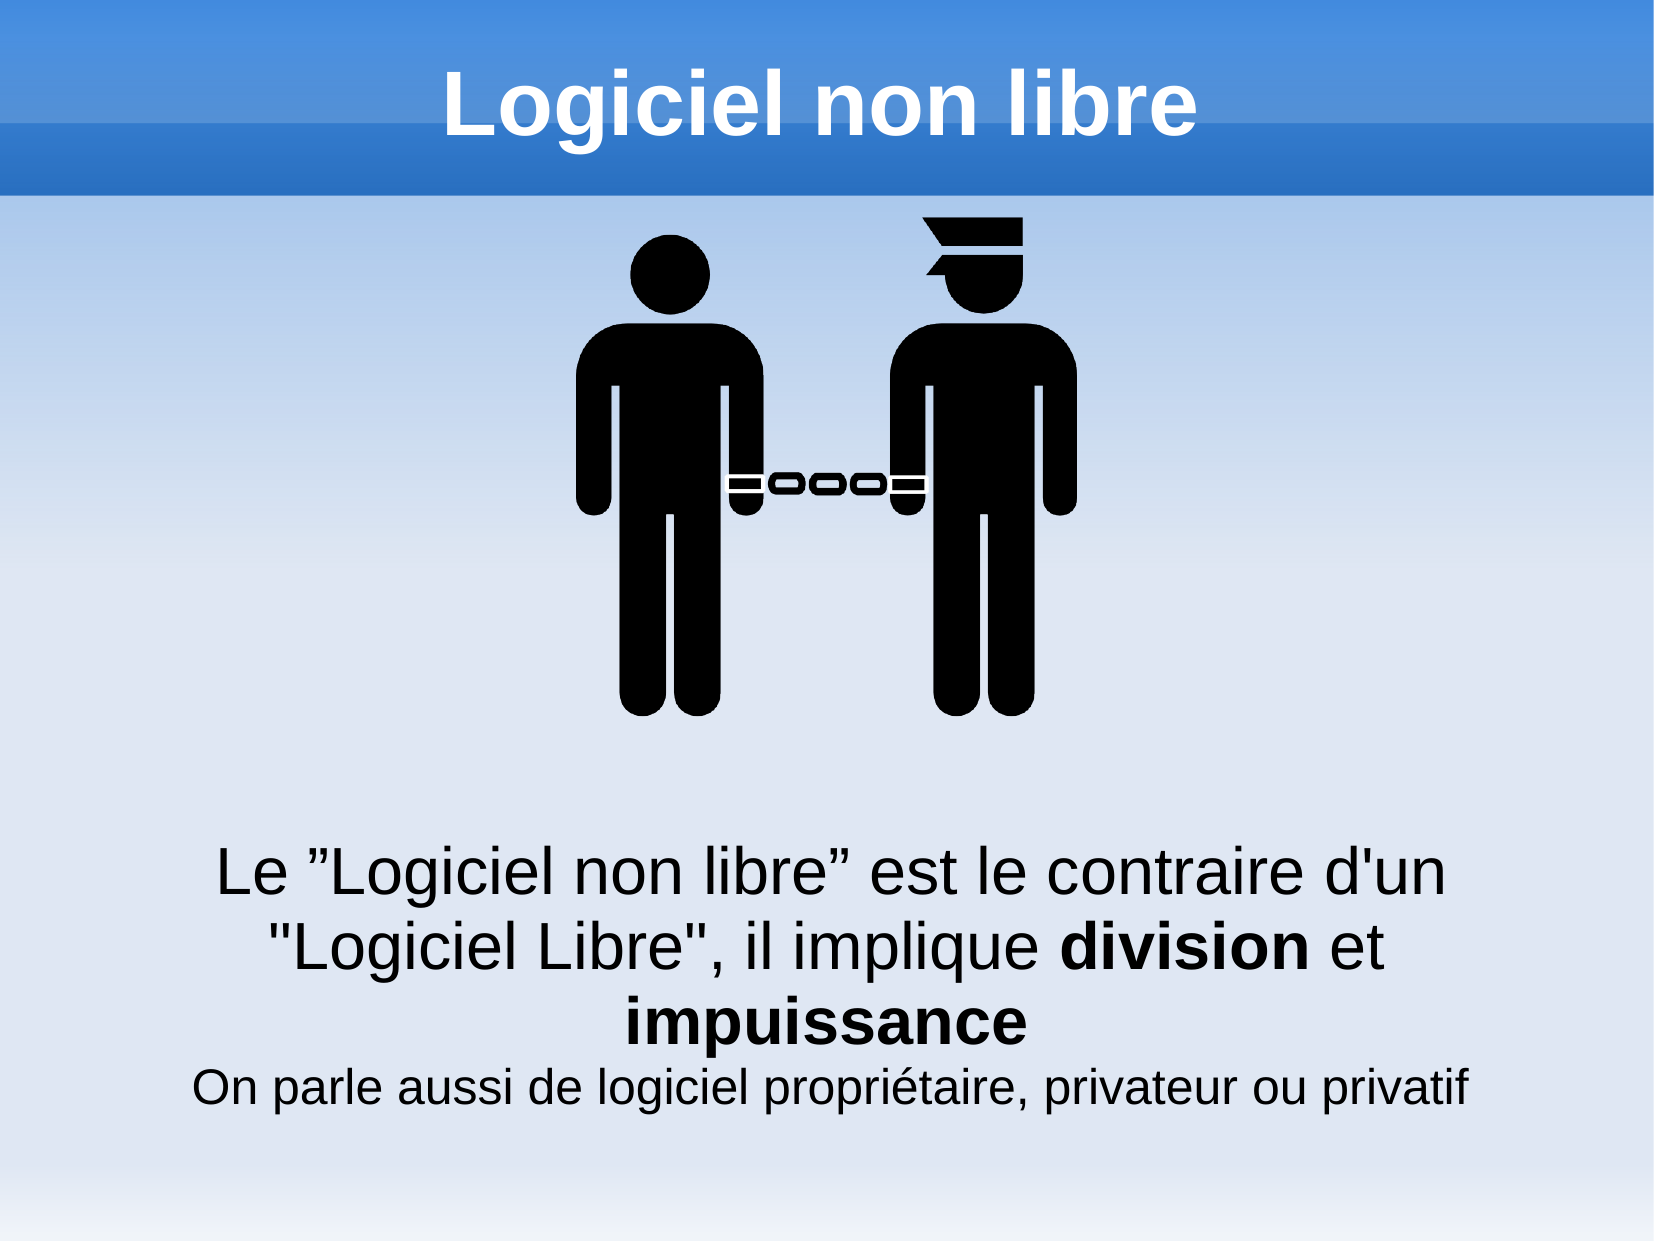

# Logiciel non libre
Le ”Logiciel non libre” est le contraire d'un "Logiciel Libre", il implique division et impuissance
On parle aussi de logiciel propriétaire, privateur ou privatif